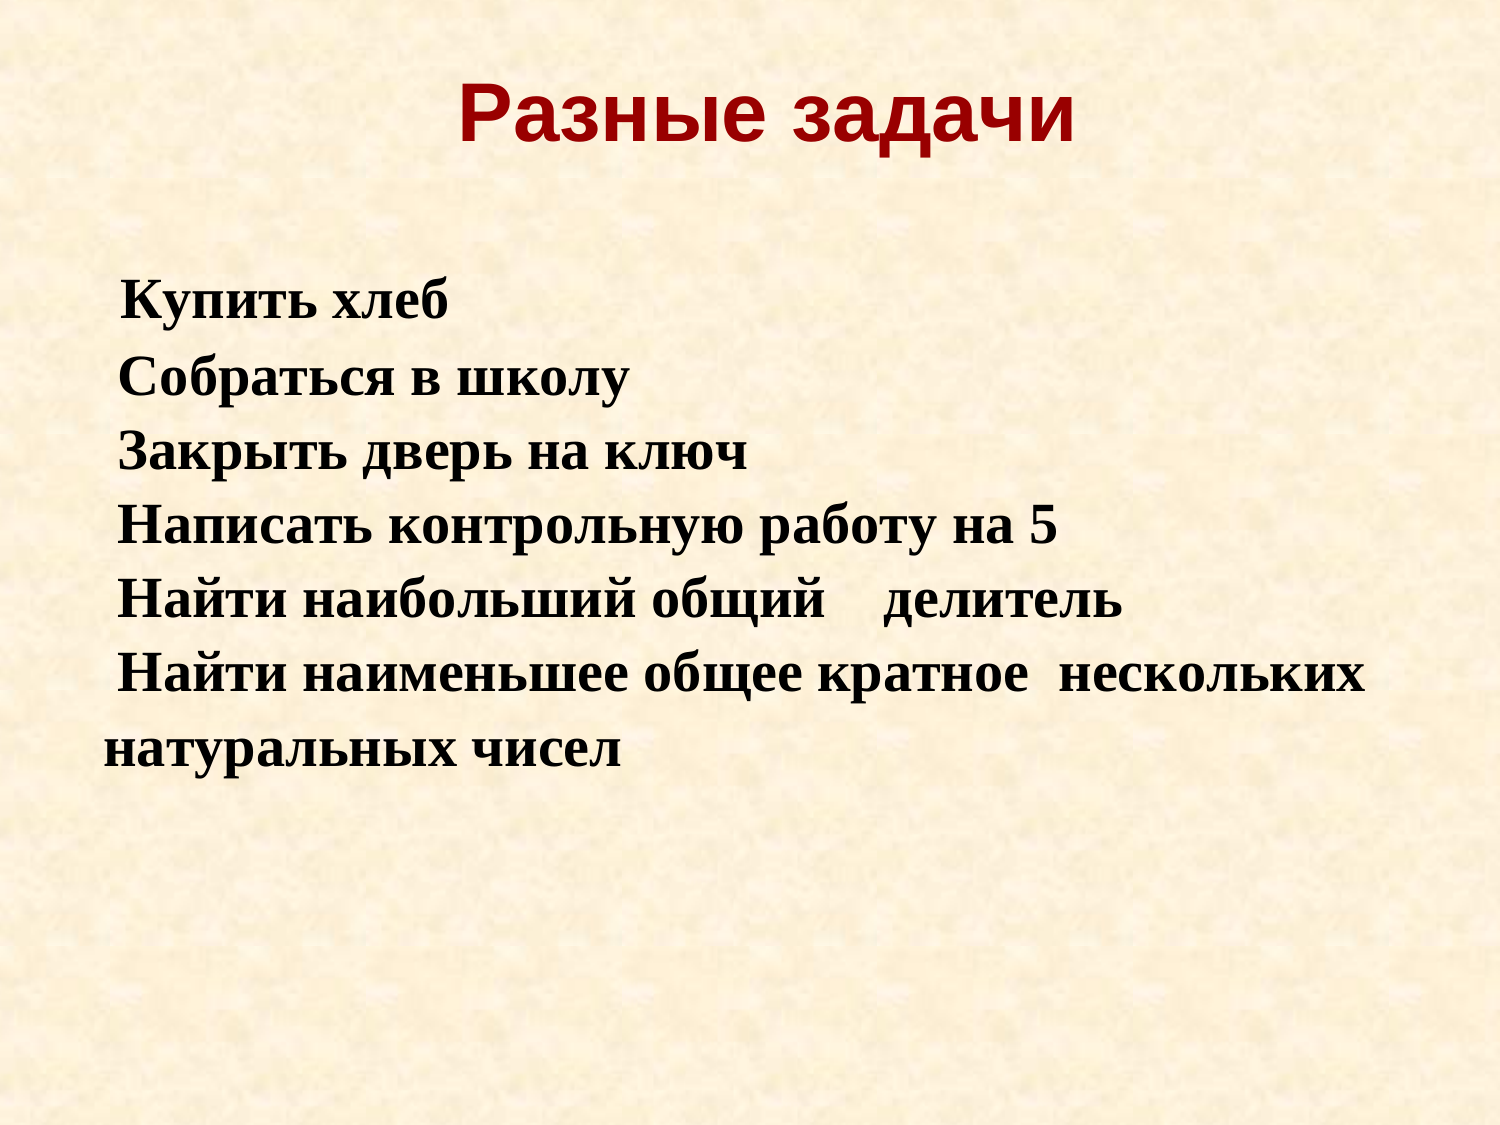

Разные задачи
 Купить хлеб
 Собраться в школу
 Закрыть дверь на ключ
 Написать контрольную работу на 5
 Найти наибольший общий делитель
 Найти наименьшее общее кратное нескольких натуральных чисел